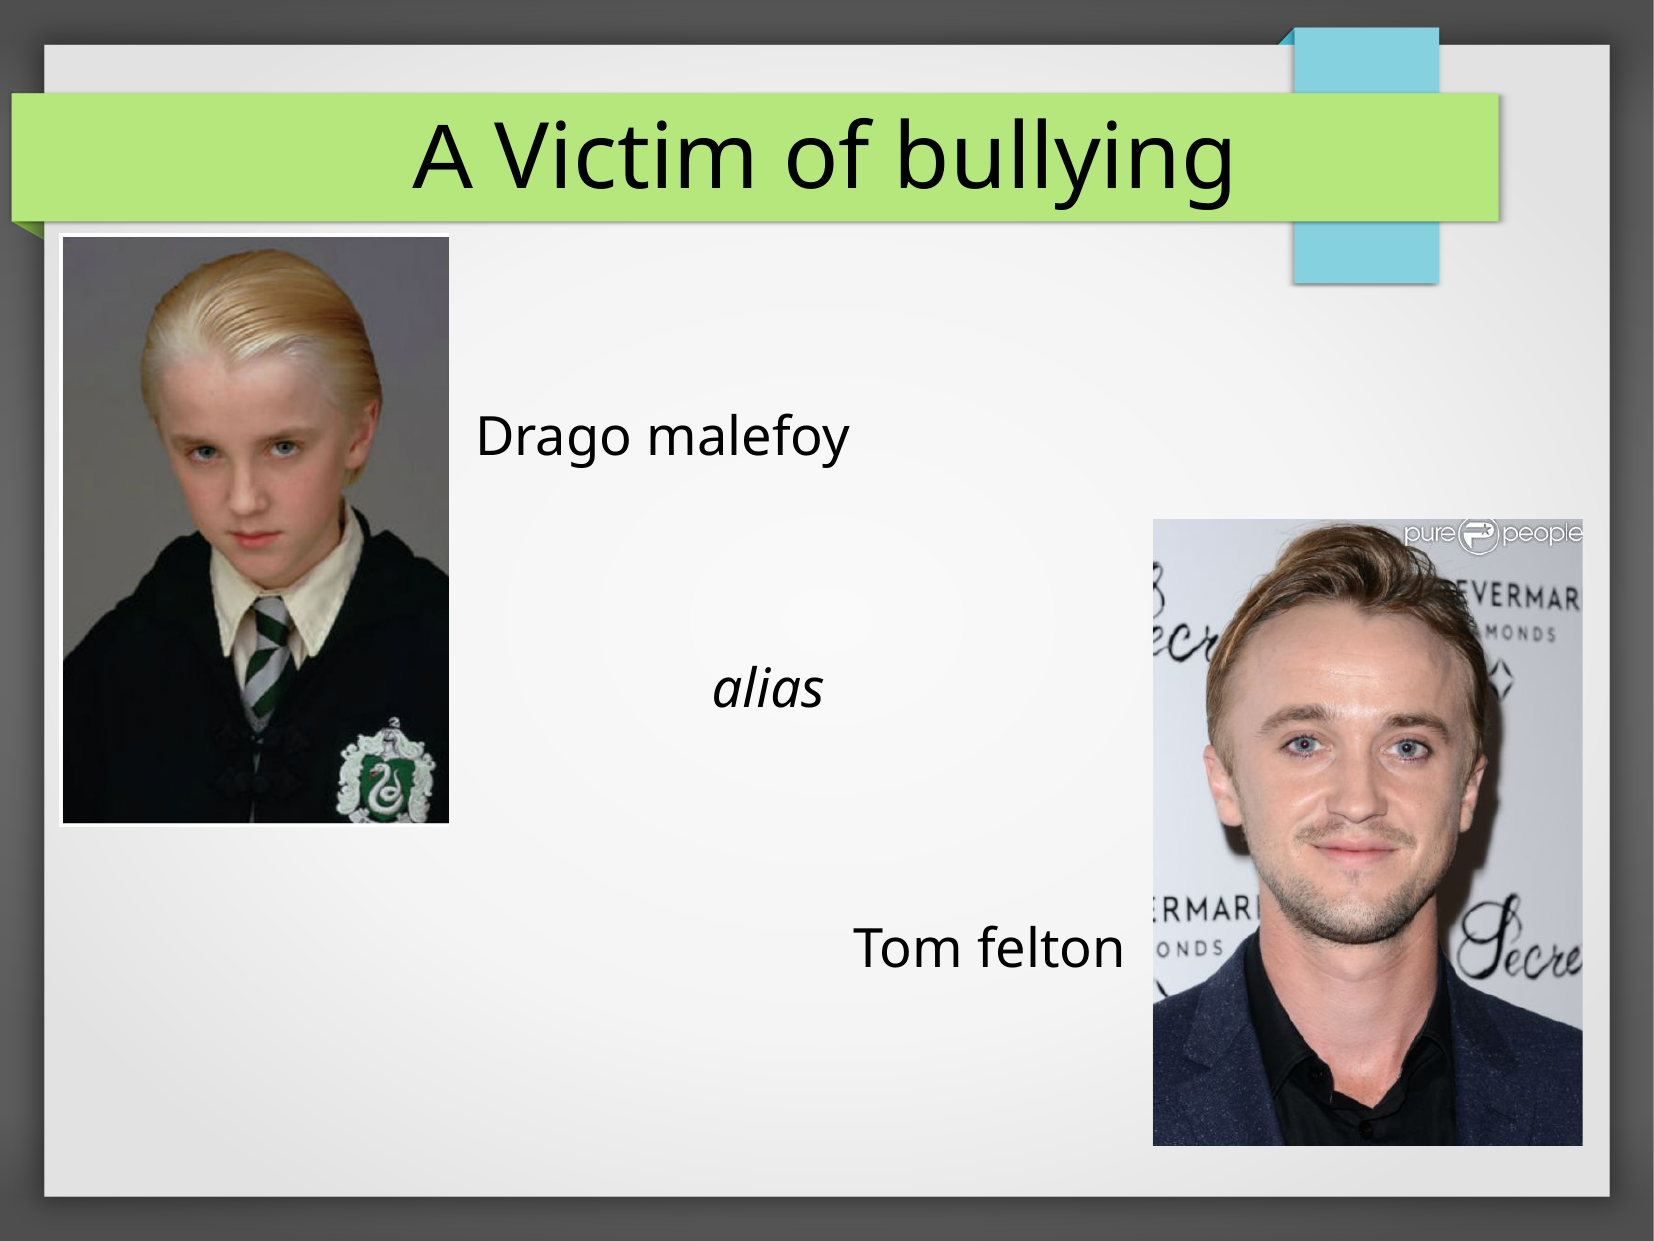

# A Victim of bullying
Drago malefoy
alias
Tom felton